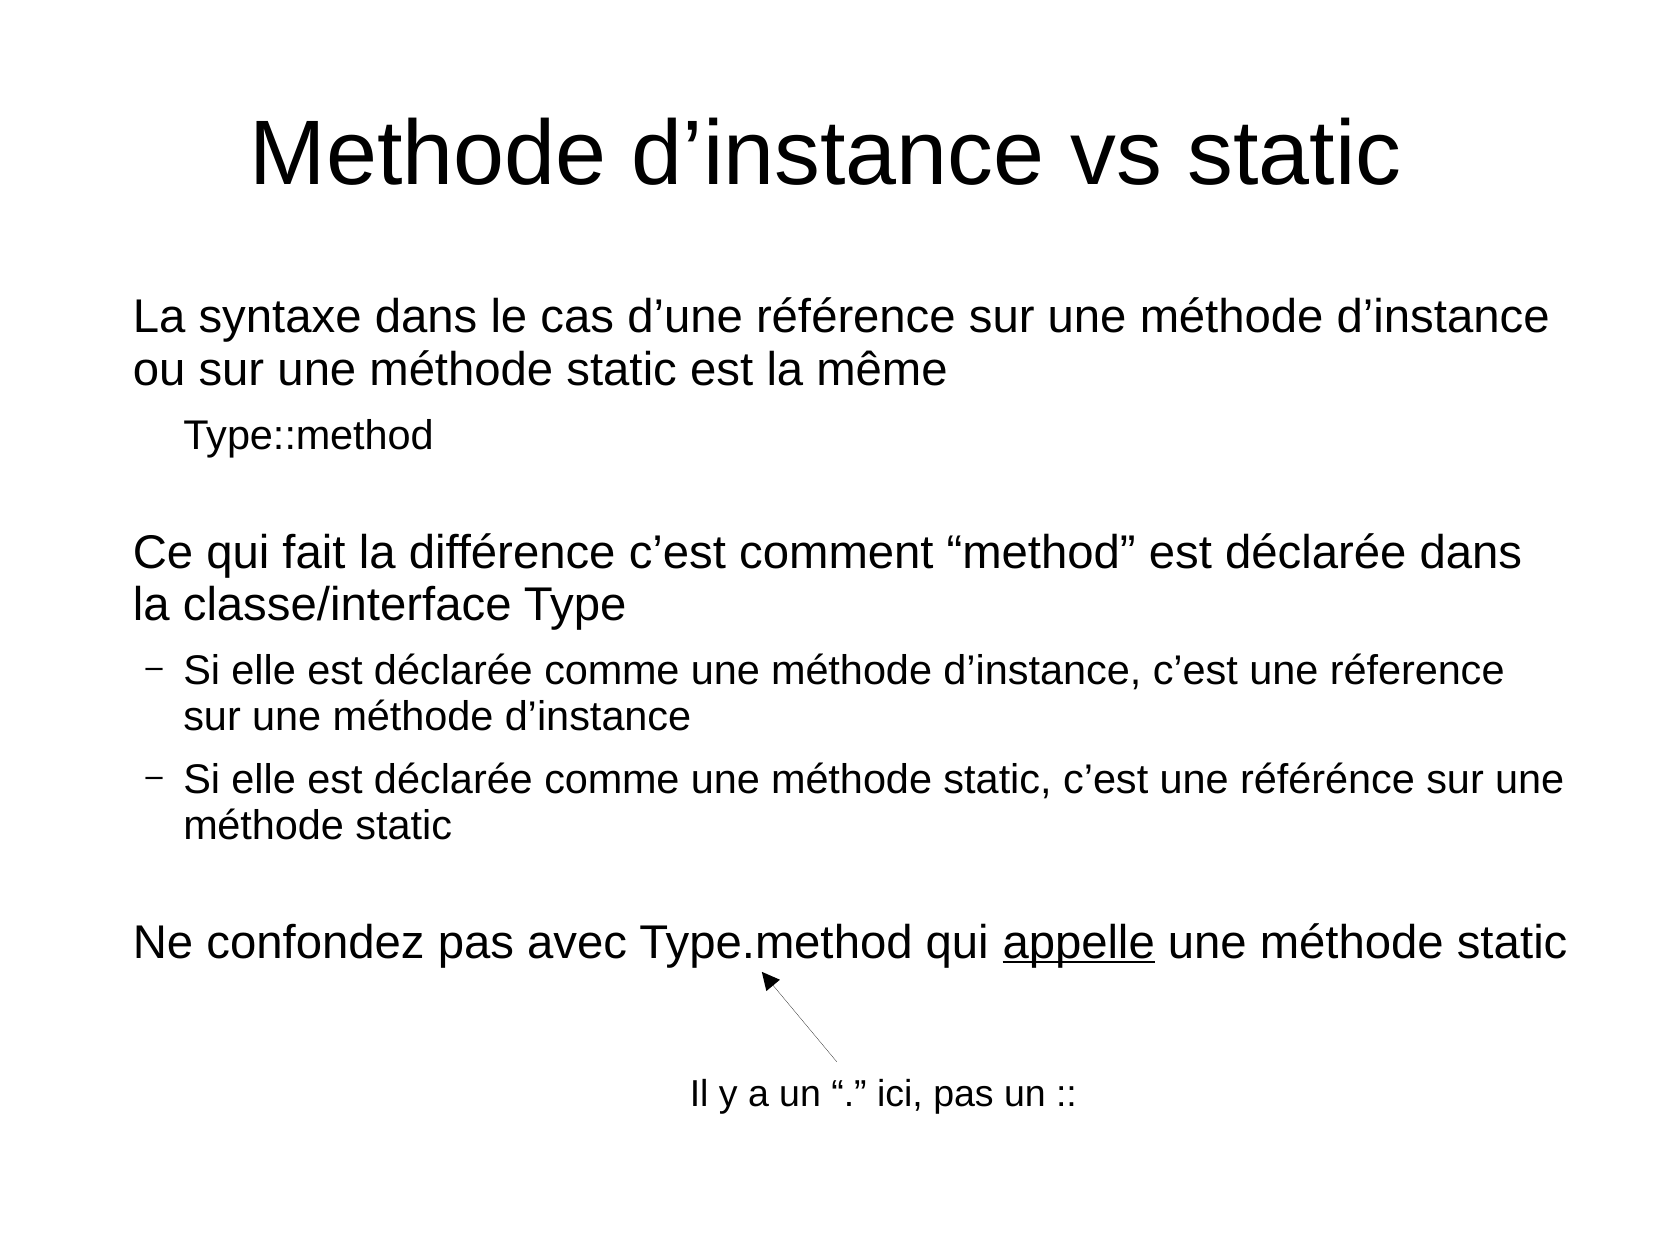

# Methode d’instance vs static
La syntaxe dans le cas d’une référence sur une méthode d’instance ou sur une méthode static est la même
Type::method
Ce qui fait la différence c’est comment “method” est déclarée dans la classe/interface Type
Si elle est déclarée comme une méthode d’instance, c’est une réference sur une méthode d’instance
Si elle est déclarée comme une méthode static, c’est une référénce sur une méthode static
Ne confondez pas avec Type.method qui appelle une méthode static
Il y a un “.” ici, pas un ::